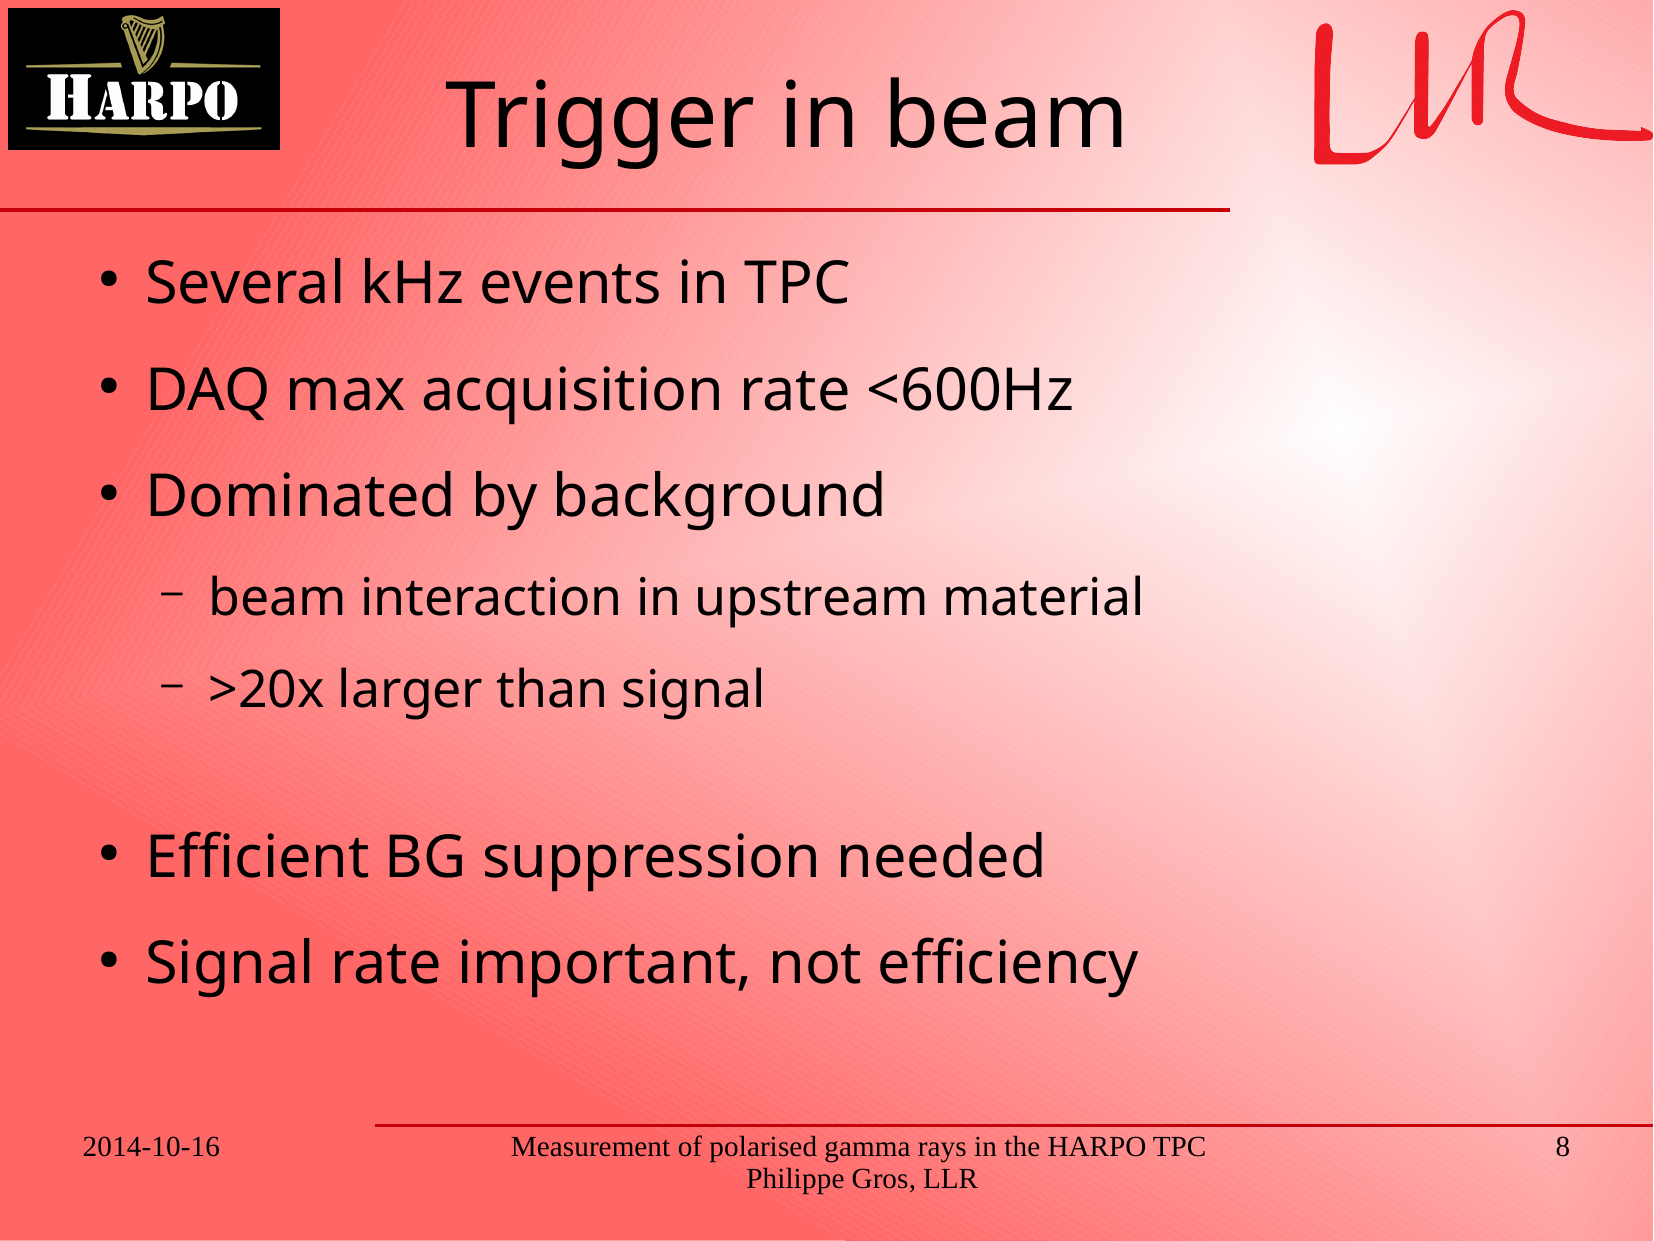

# Trigger in beam
Several kHz events in TPC
DAQ max acquisition rate <600Hz
Dominated by background
beam interaction in upstream material
>20x larger than signal
Efficient BG suppression needed
Signal rate important, not efficiency
2014-10-16
8